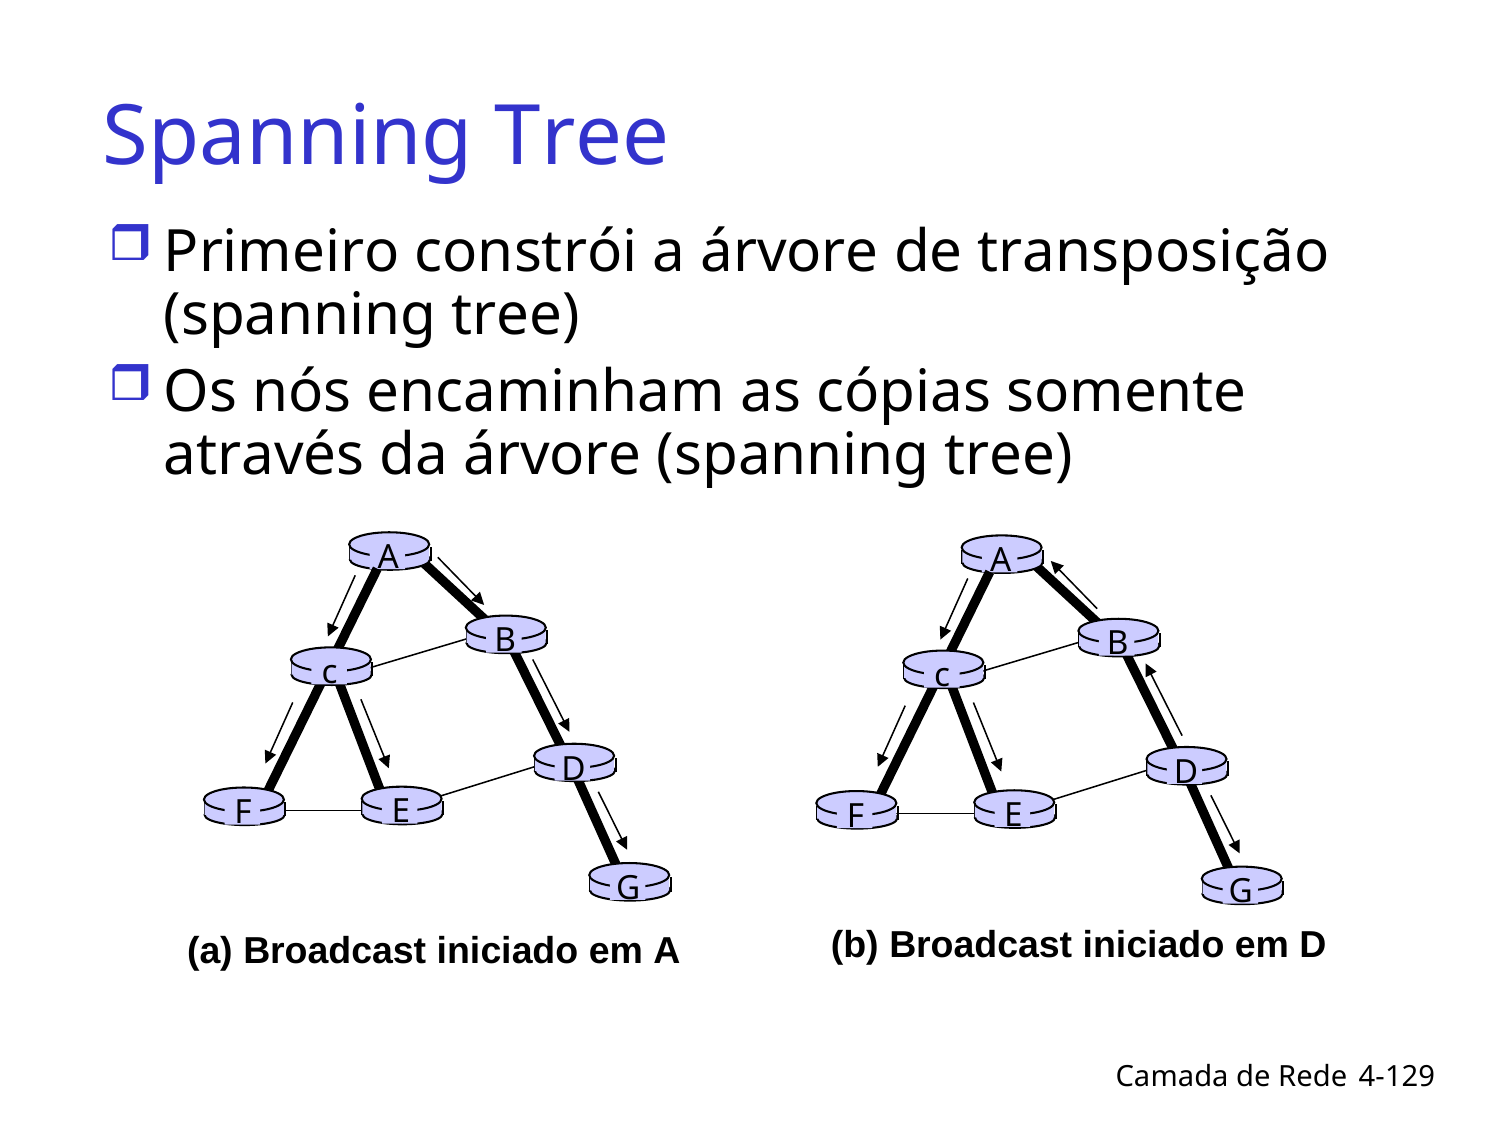

Spanning Tree
Primeiro constrói a árvore de transposição (spanning tree)
Os nós encaminham as cópias somente através da árvore (spanning tree)
A
B
c
D
E
F
G
A
B
c
D
E
F
G
(b) Broadcast iniciado em D
(a) Broadcast iniciado em A
Camada de Rede